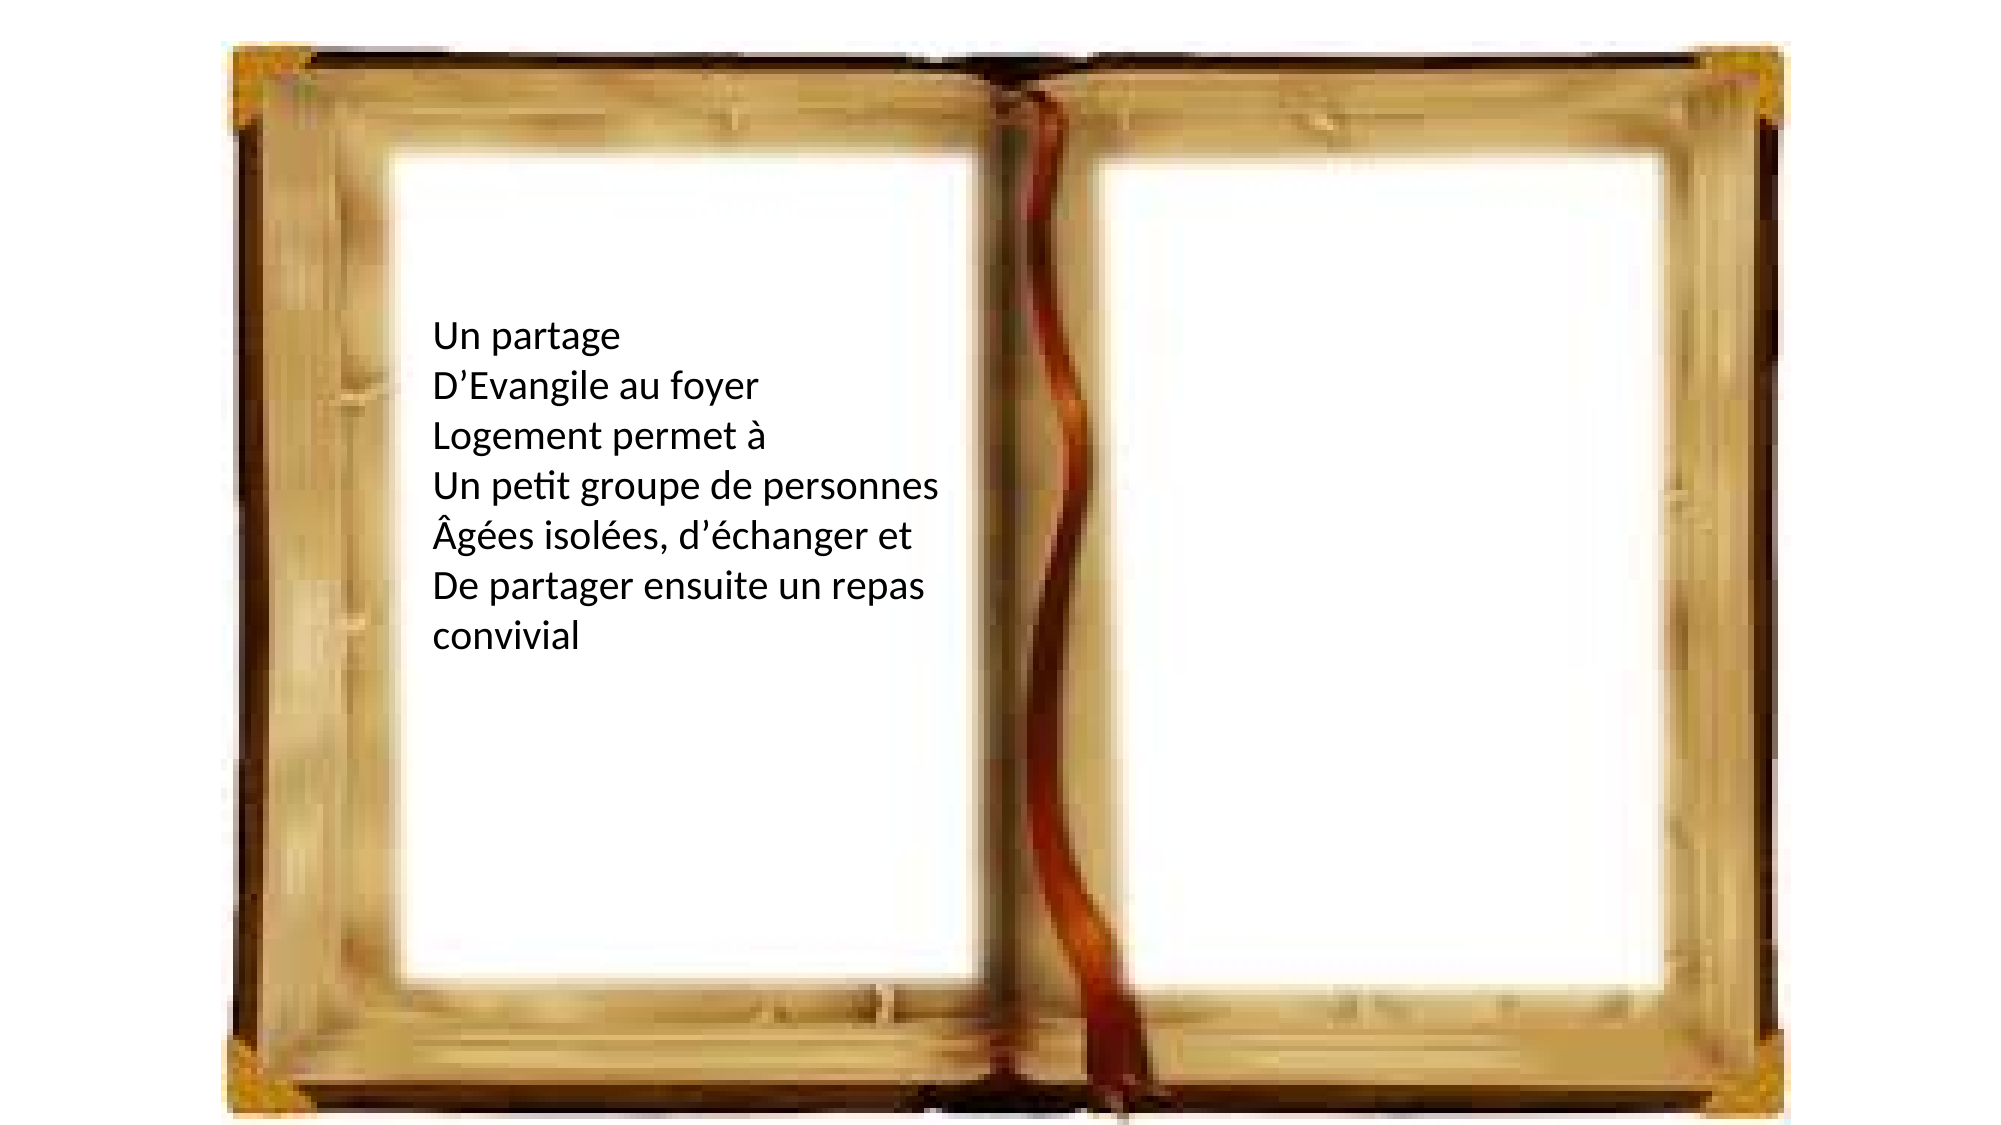

Un partage
D’Evangile au foyer
Logement permet à
Un petit groupe de personnes
Âgées isolées, d’échanger et
De partager ensuite un repas
convivial